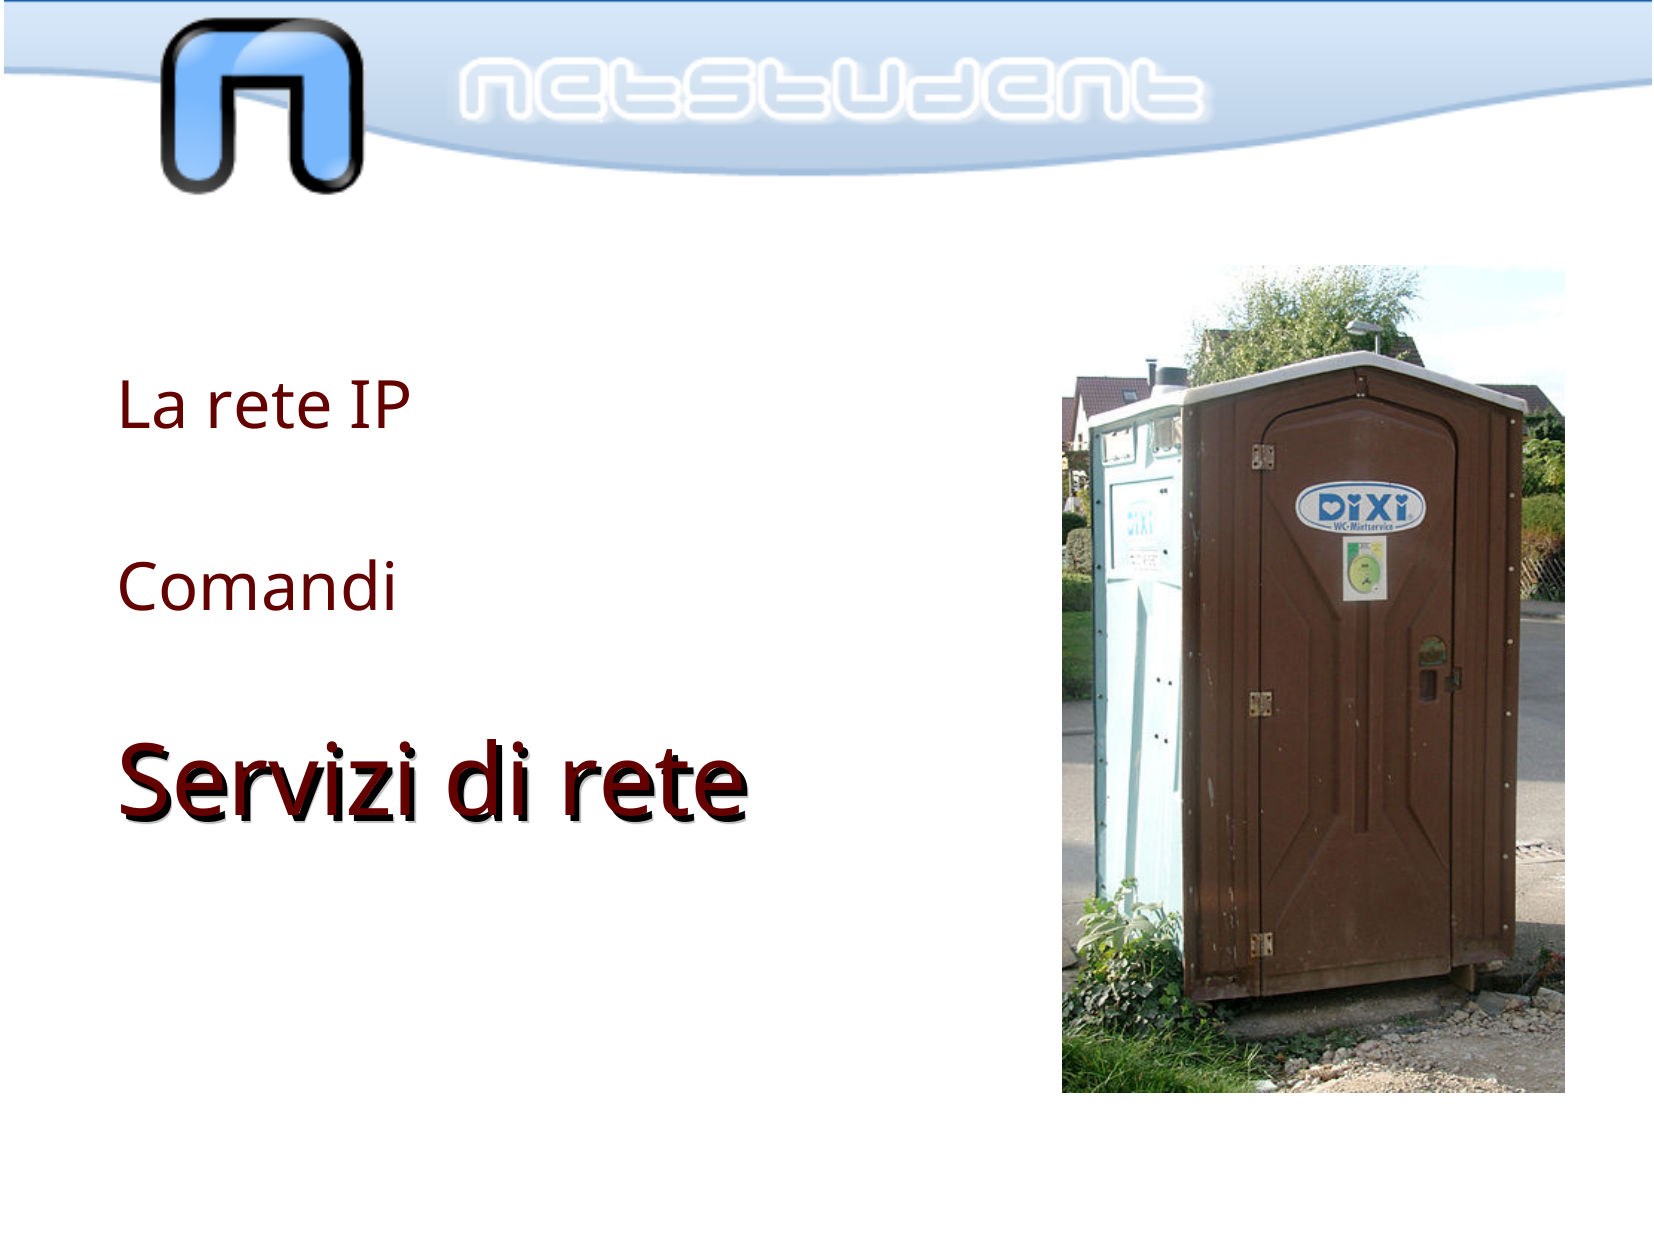

# La rete IP Comandi Servizi di rete